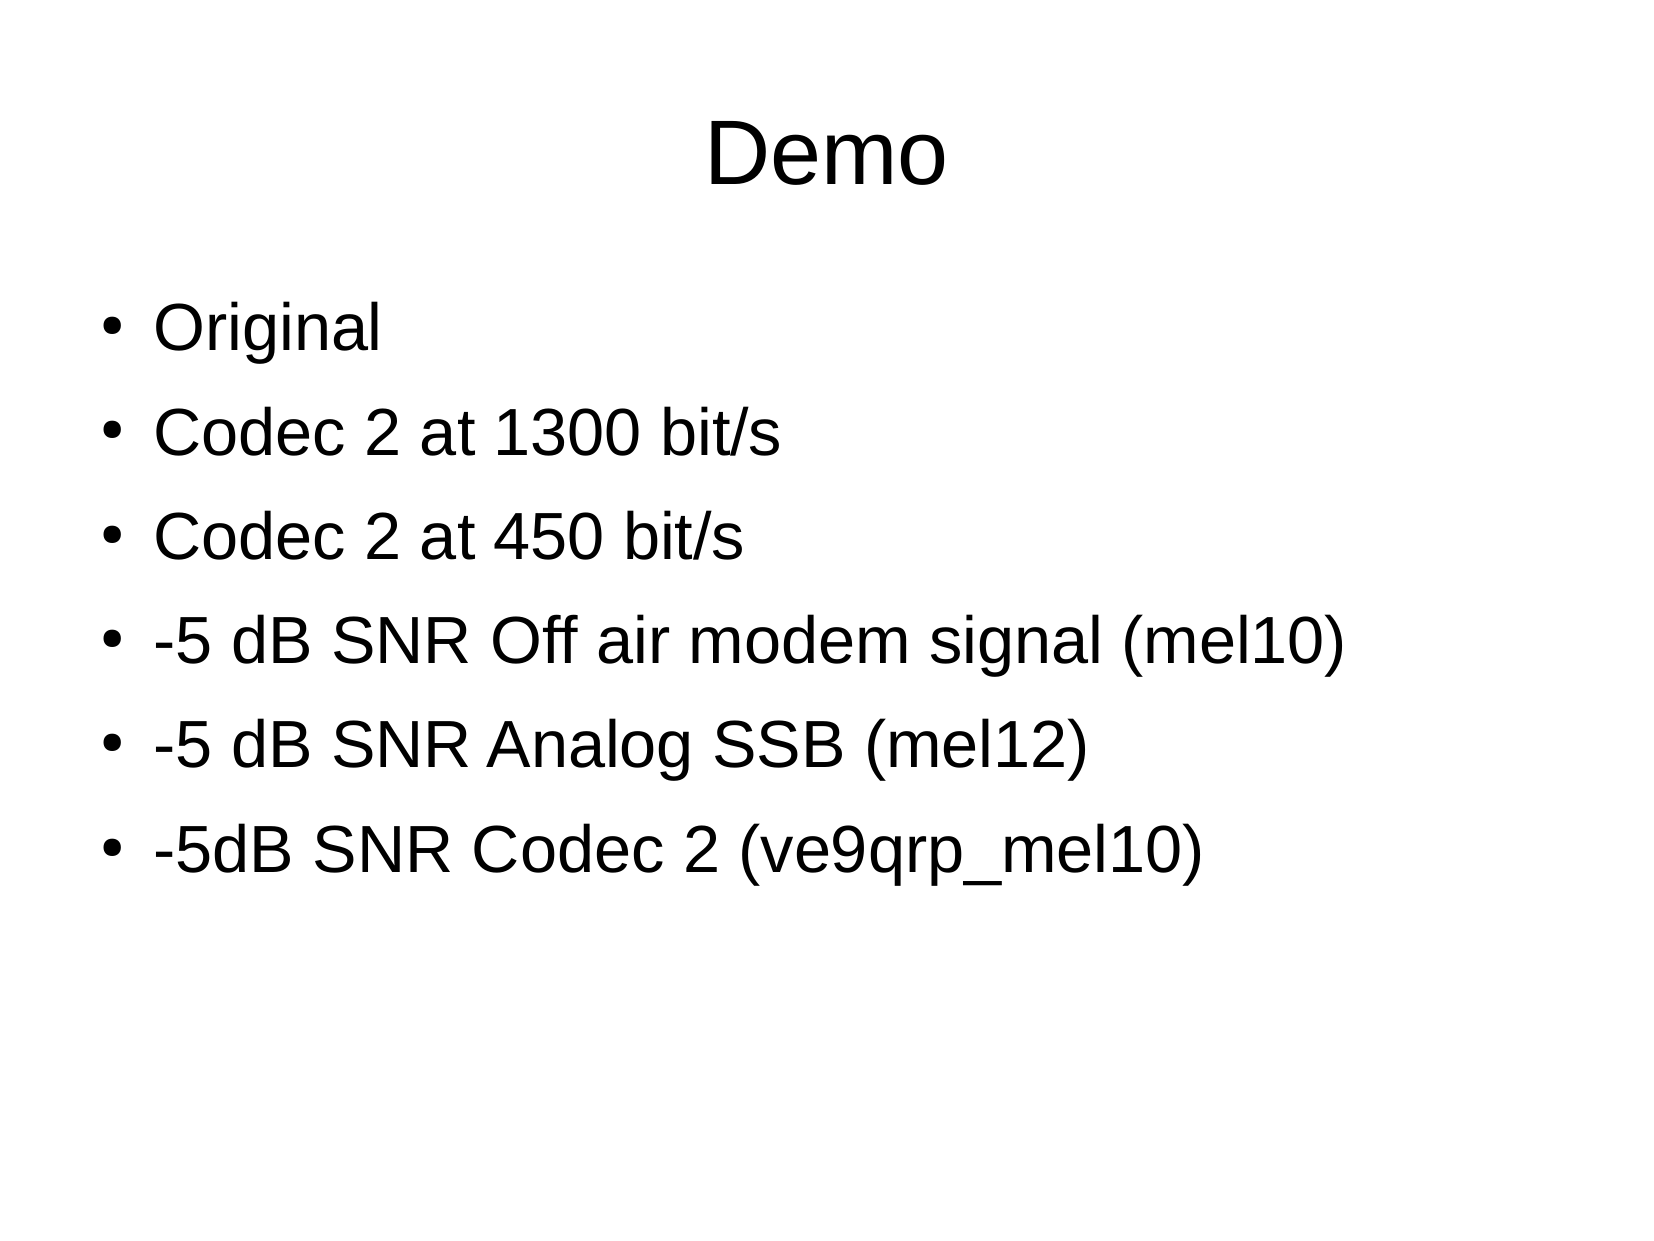

# Demo
Original
Codec 2 at 1300 bit/s
Codec 2 at 450 bit/s
-5 dB SNR Off air modem signal (mel10)
-5 dB SNR Analog SSB (mel12)
-5dB SNR Codec 2 (ve9qrp_mel10)